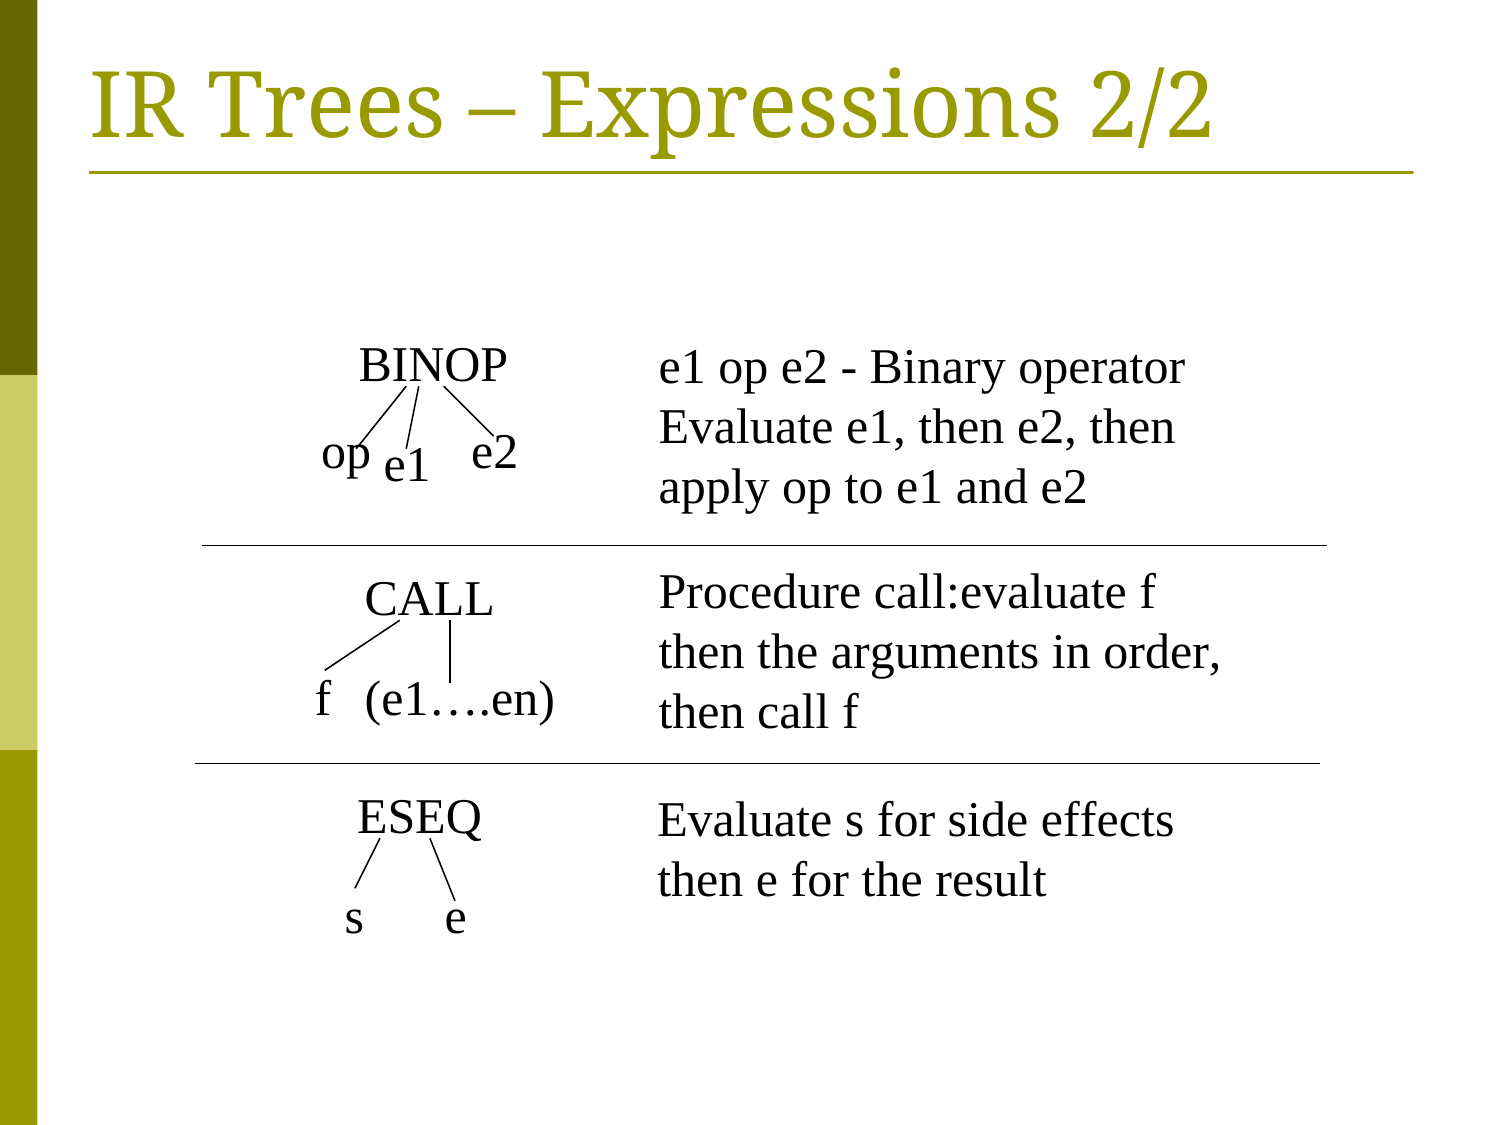

# IR Trees – Expressions 2/2
BINOP
e1 op e2 - Binary operator Evaluate e1, then e2, then apply op to e1 and e2
op
e2
e1
Procedure call:evaluate f then the arguments in order, then call f
CALL
f
(e1….en)
ESEQ
Evaluate s for side effects then e for the result
s
e